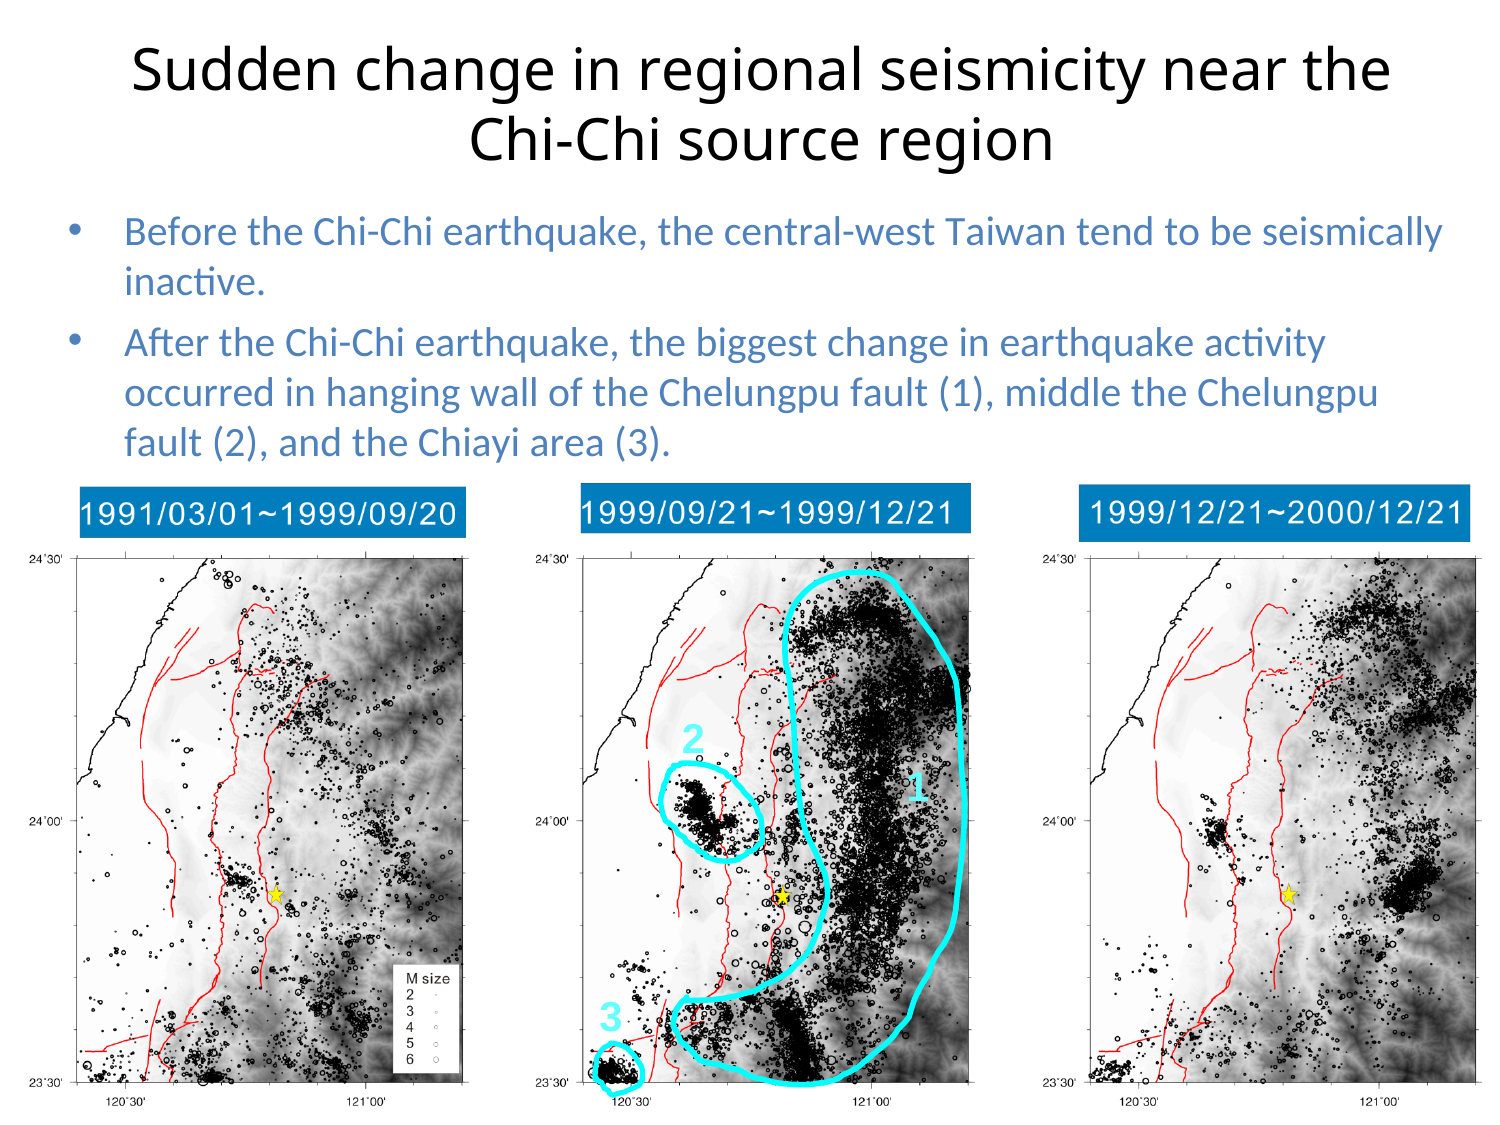

# Sudden change in regional seismicity near the Chi-Chi source region
Before the Chi-Chi earthquake, the central-west Taiwan tend to be seismically inactive.
After the Chi-Chi earthquake, the biggest change in earthquake activity occurred in hanging wall of the Chelungpu fault (1), middle the Chelungpu fault (2), and the Chiayi area (3).
2
1
3